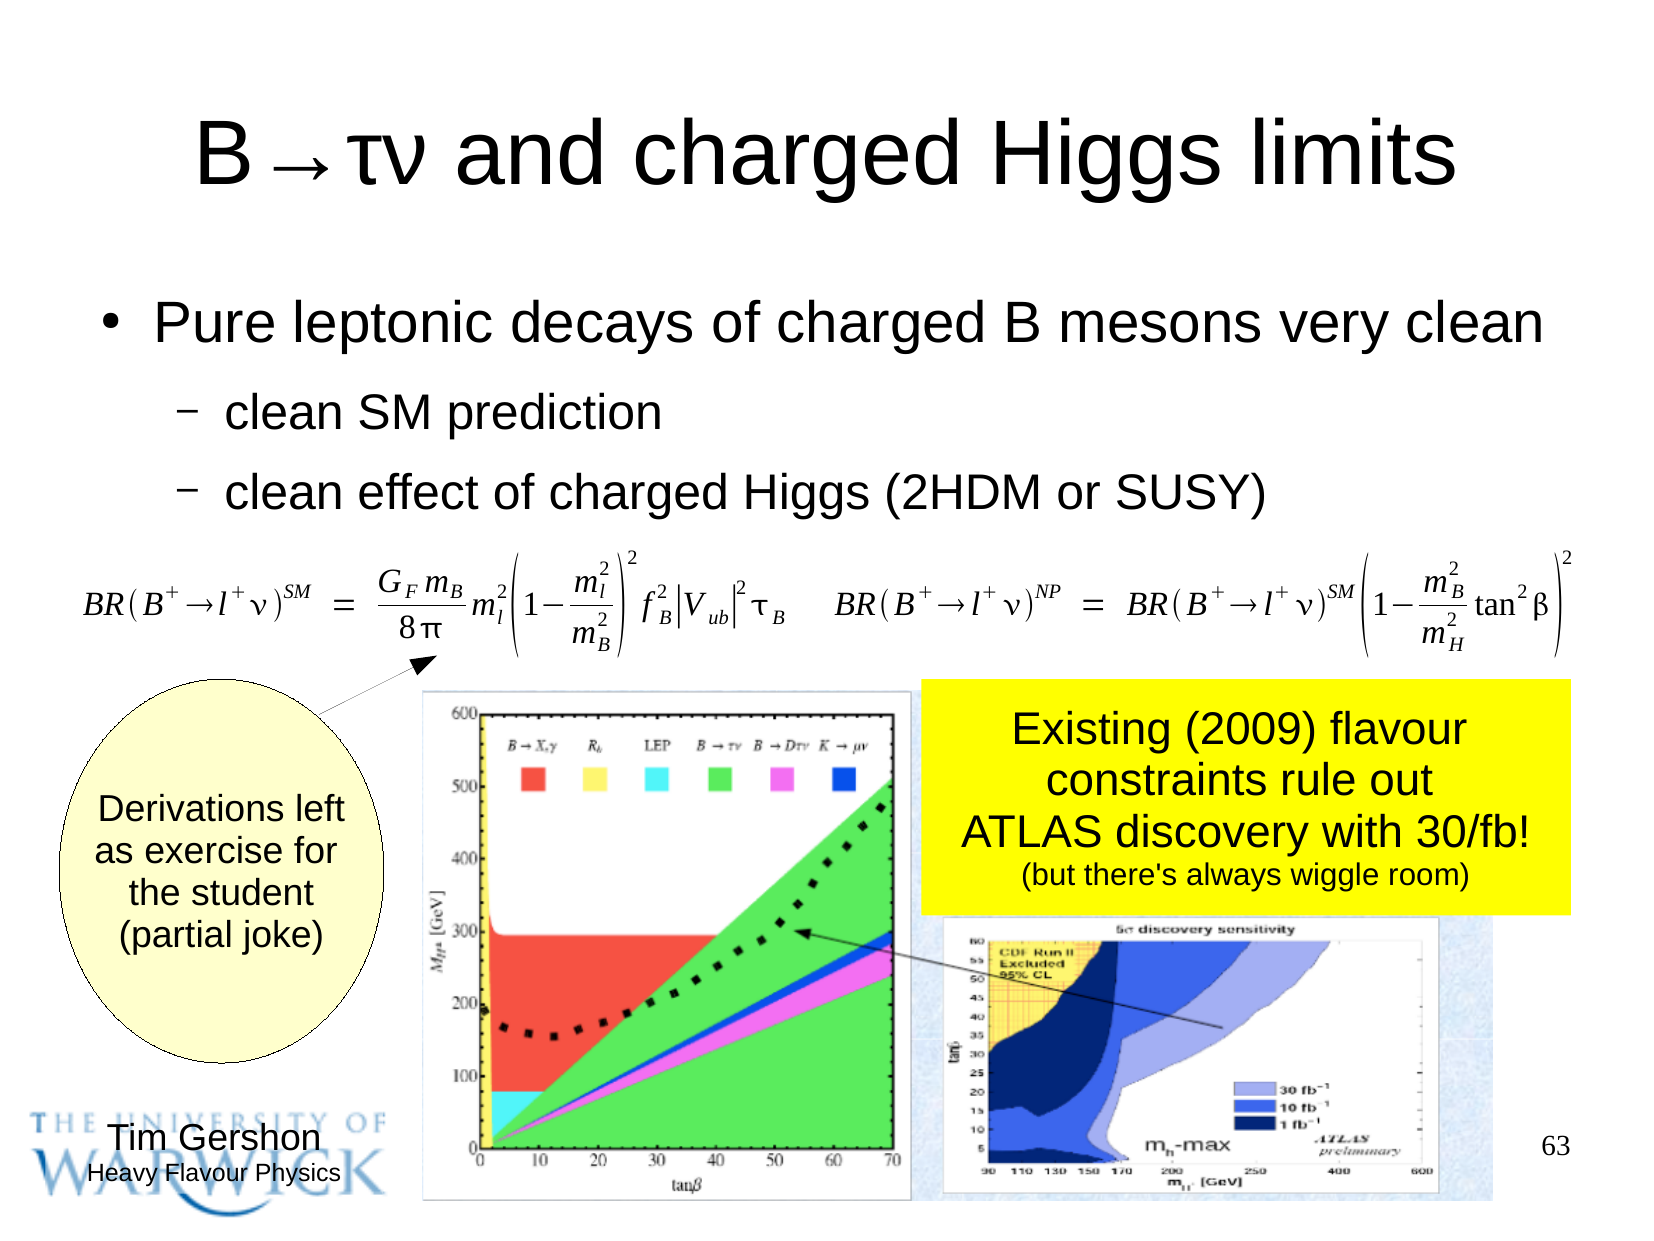

# B→τν and charged Higgs limits
Pure leptonic decays of charged B mesons very clean
clean SM prediction
clean effect of charged Higgs (2HDM or SUSY)
Derivations left
as exercise for
the student
(partial joke)
Existing (2009) flavour
constraints rule out
ATLAS discovery with 30/fb!
(but there's always wiggle room)
Tim Gershon
B physics experiments
Tim Gershon
Heavy Flavour Physics
63